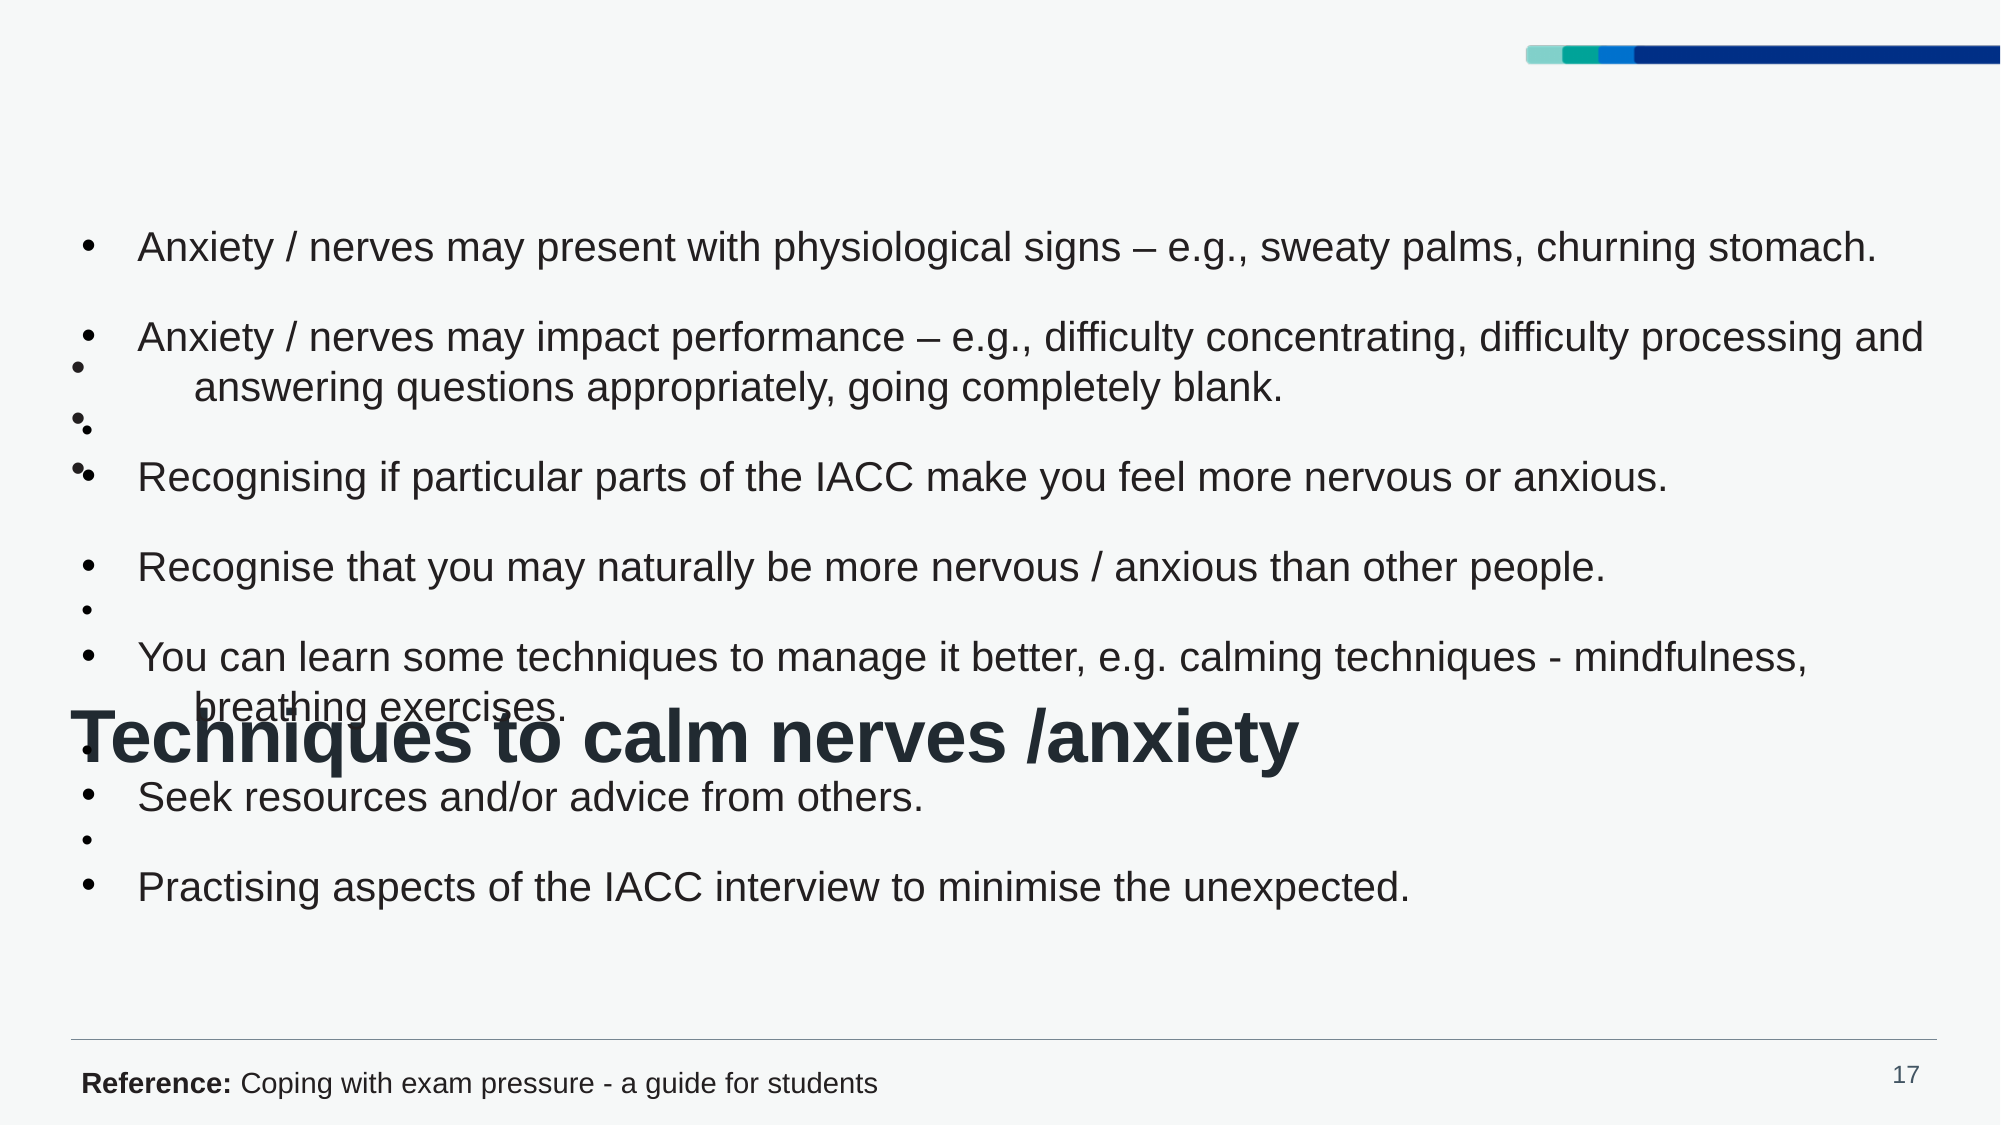

Anxiety / nerves may present with physiological signs – e.g., sweaty palms, churning stomach.
Anxiety / nerves may impact performance – e.g., difficulty concentrating, difficulty processing and answering questions appropriately, going completely blank.
Recognising if particular parts of the IACC make you feel more nervous or anxious.
Recognise that you may naturally be more nervous / anxious than other people.
You can learn some techniques to manage it better, e.g. calming techniques - mindfulness, breathing exercises.
Seek resources and/or advice from others.
Practising aspects of the IACC interview to minimise the unexpected.
# Techniques to calm nerves /anxiety
Reference: Coping with exam pressure - a guide for students